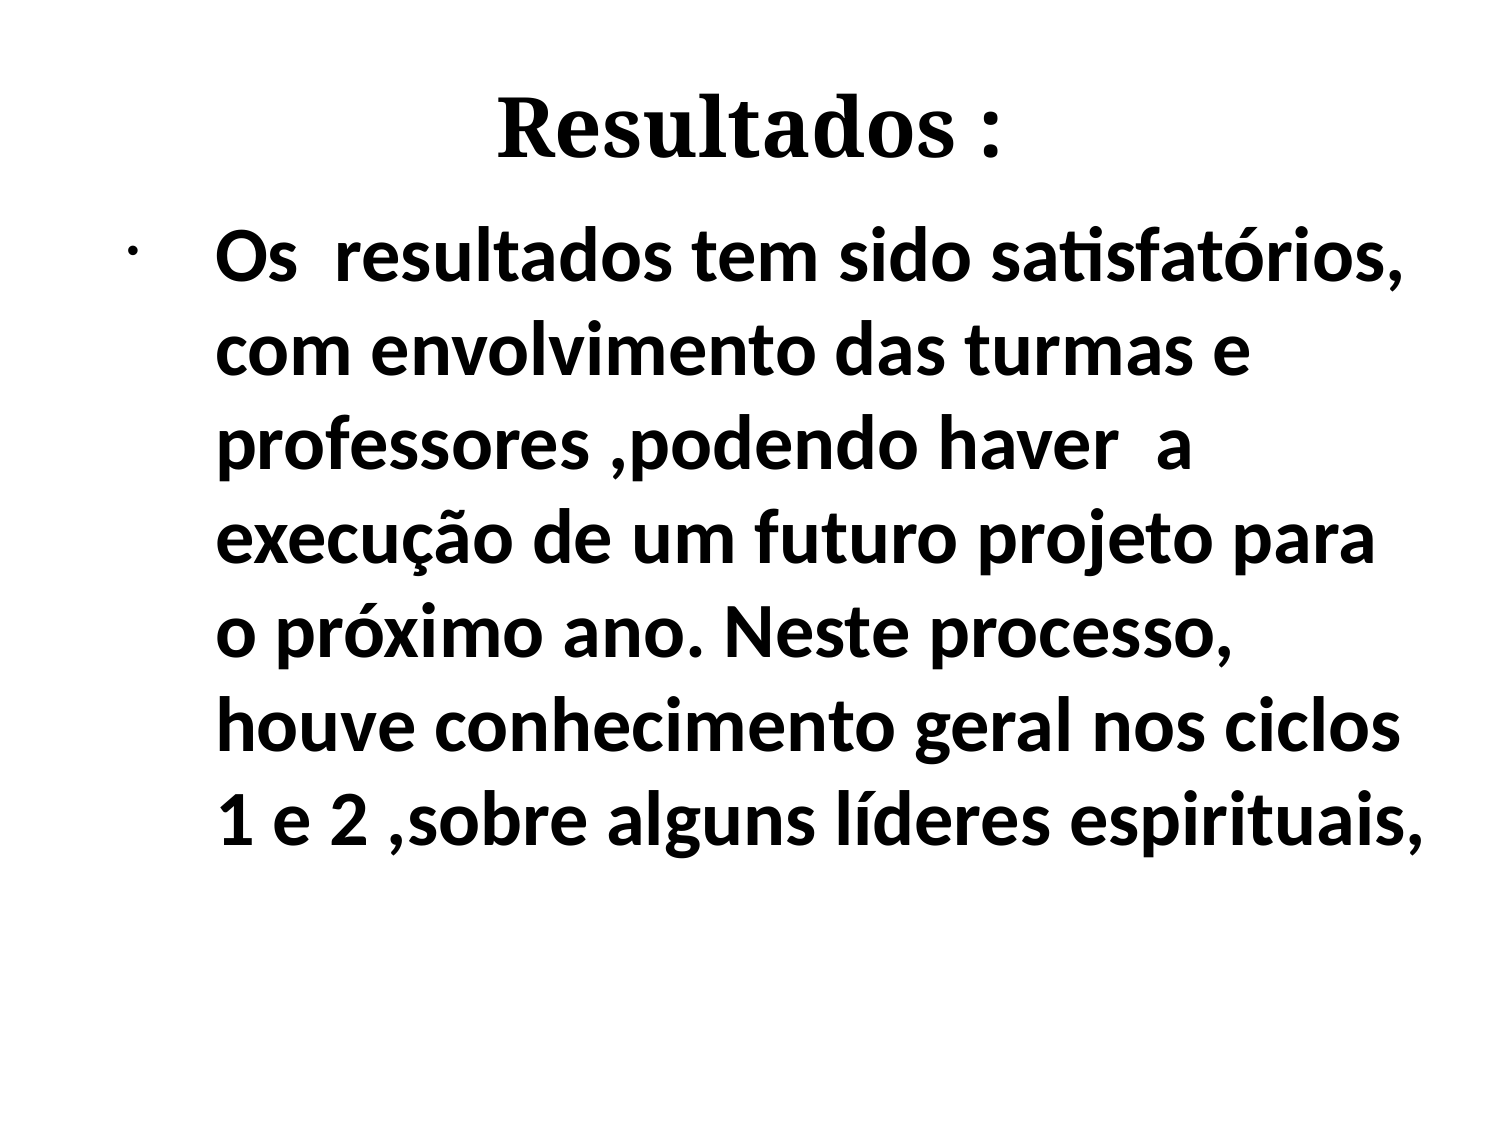

# Resultados :
Os resultados tem sido satisfatórios, com envolvimento das turmas e professores ,podendo haver a execução de um futuro projeto para o próximo ano. Neste processo, houve conhecimento geral nos ciclos 1 e 2 ,sobre alguns líderes espirituais,